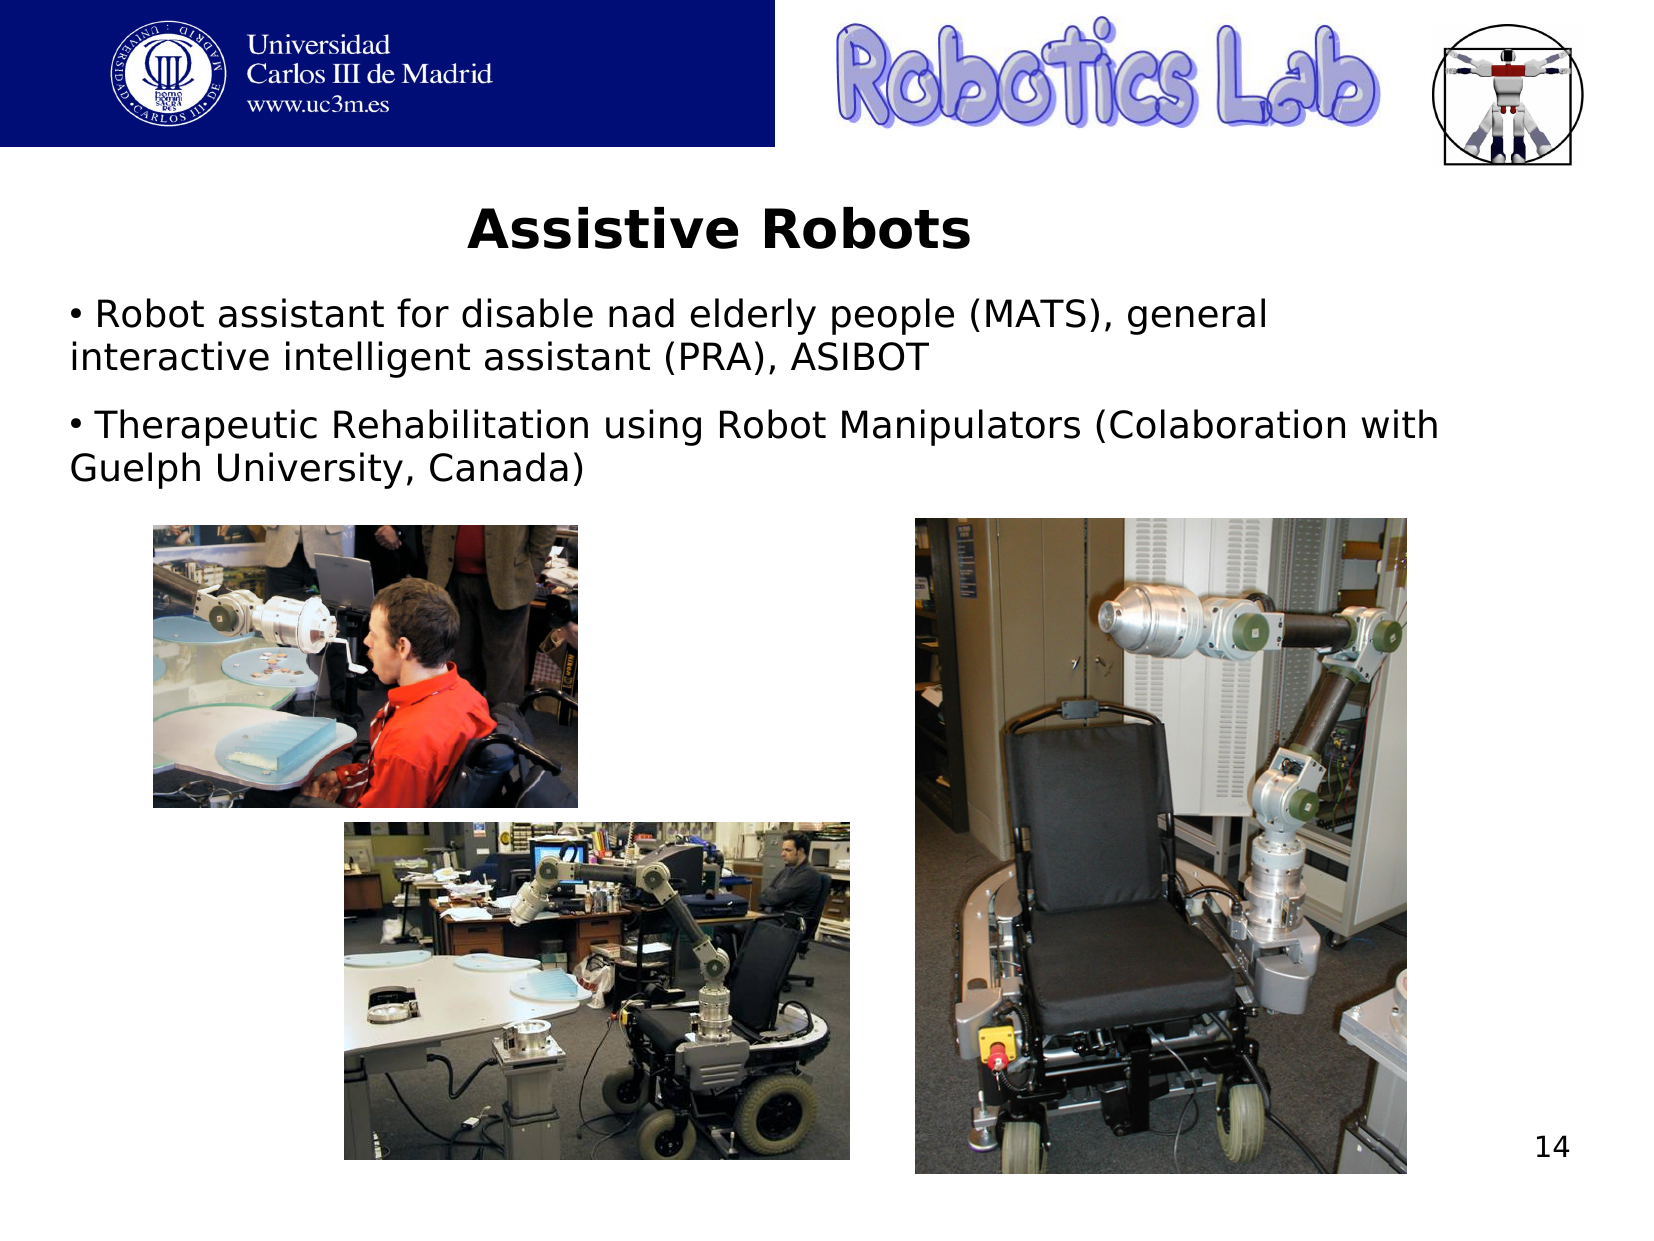

# Estructura Interdisciplinar e Internacional
Robotics Lab
Assistive Robots
 Robot assistant for disable nad elderly people (MATS), general interactive intelligent assistant (PRA), ASIBOT
 Therapeutic Rehabilitation using Robot Manipulators (Colaboration with Guelph University, Canada)
14